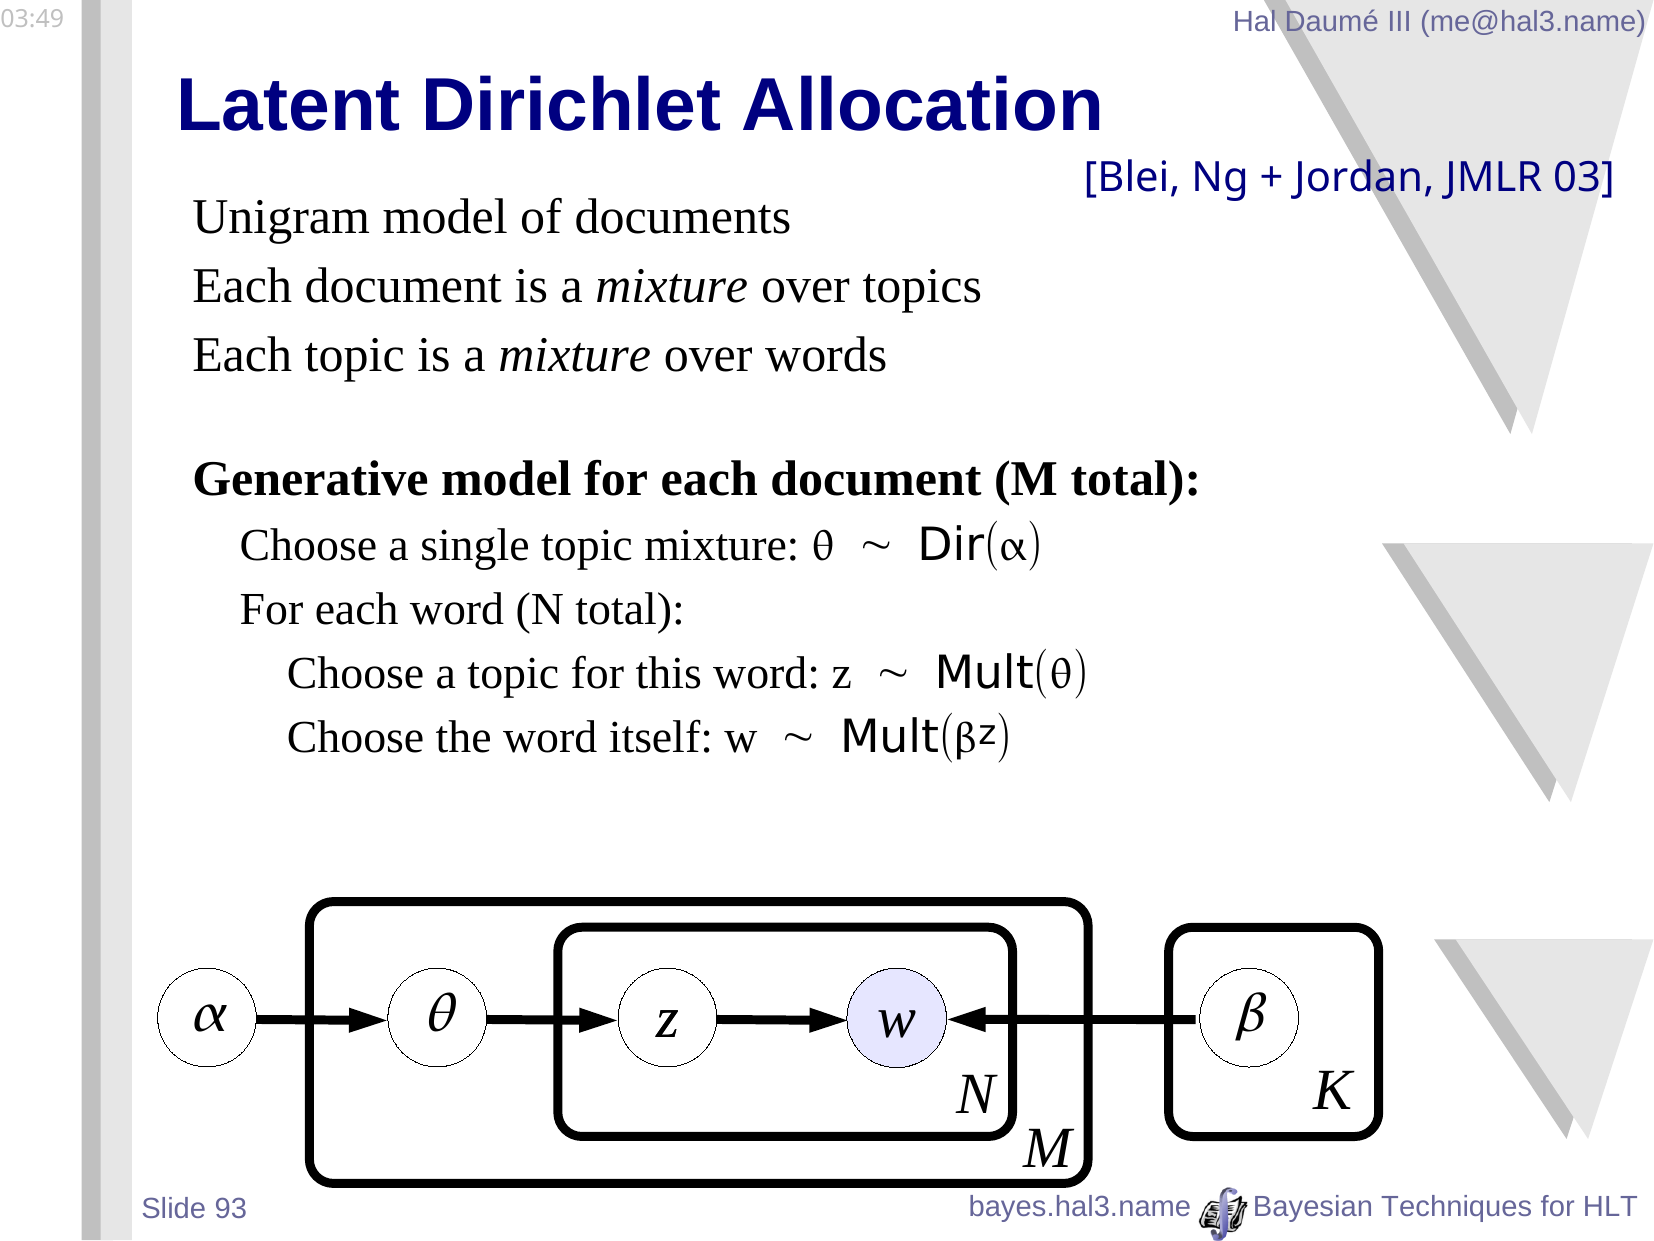

# Latent Dirichlet Allocation
[Blei, Ng + Jordan, JMLR 03]
Unigram model of documents
Each document is a mixture over topics
Each topic is a mixture over words
Generative model for each document (M total):
Choose a single topic mixture:  ~ Dir()
For each word (N total):
Choose a topic for this word: z ~ Mult()
Choose the word itself: w ~ Mult(z)


z
z
w

K
N
M